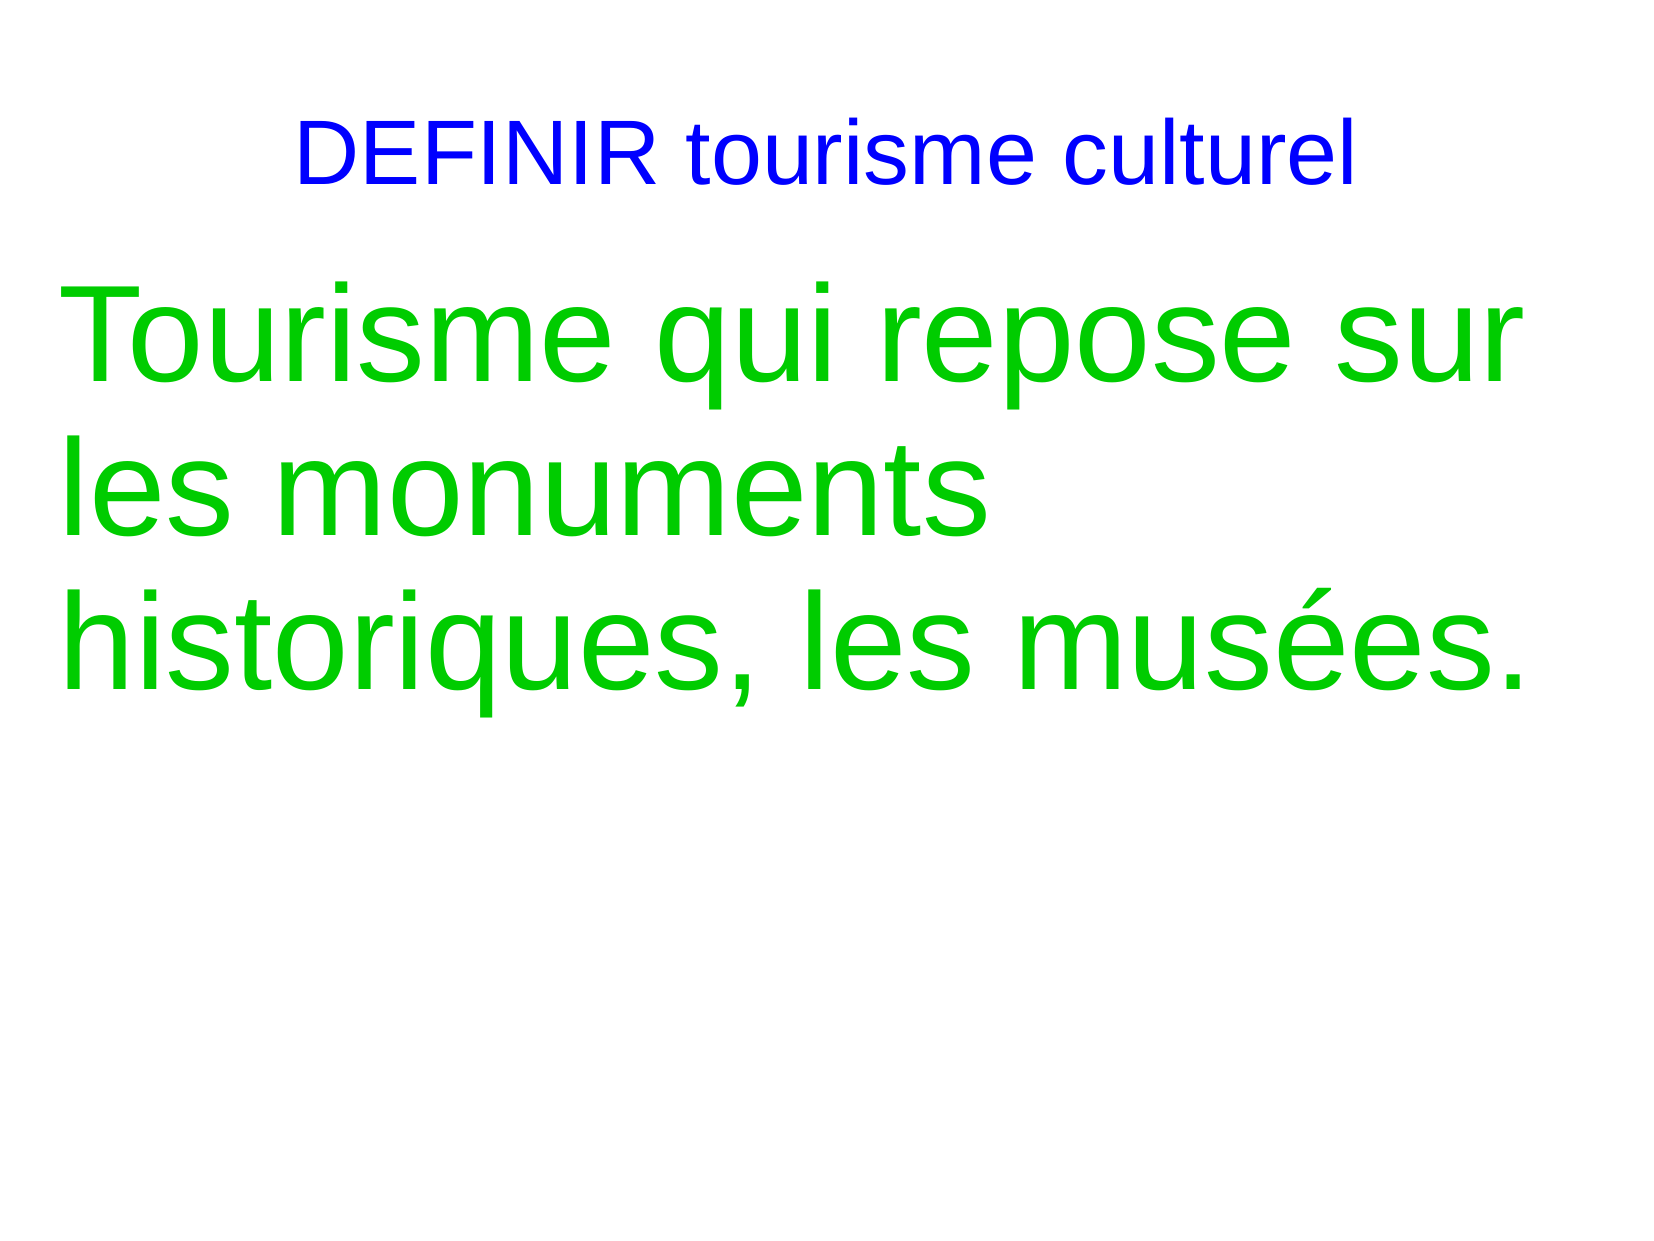

DEFINIR tourisme culturel
# Tourisme qui repose sur les monuments historiques, les musées.